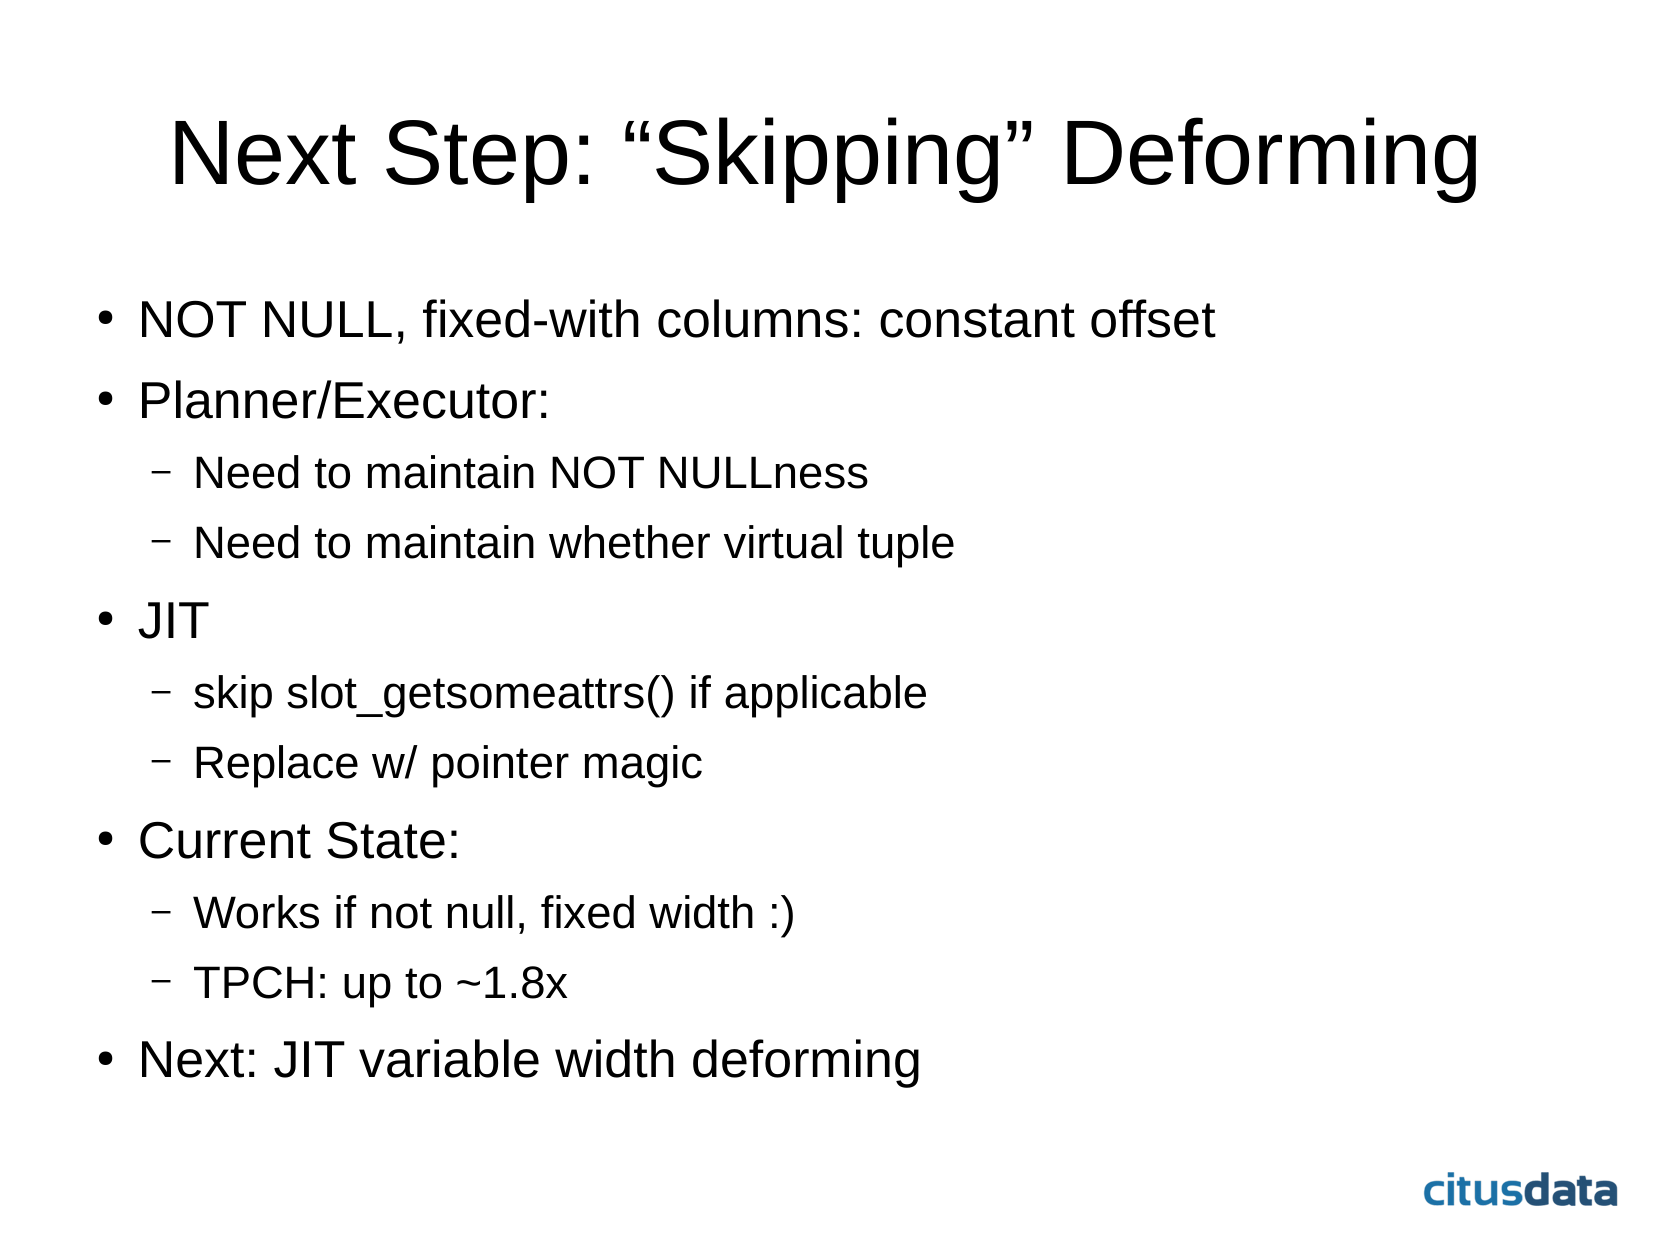

# Next Step: “Skipping” Deforming
NOT NULL, fixed-with columns: constant offset
Planner/Executor:
Need to maintain NOT NULLness
Need to maintain whether virtual tuple
JIT
skip slot_getsomeattrs() if applicable
Replace w/ pointer magic
Current State:
Works if not null, fixed width :)
TPCH: up to ~1.8x
Next: JIT variable width deforming